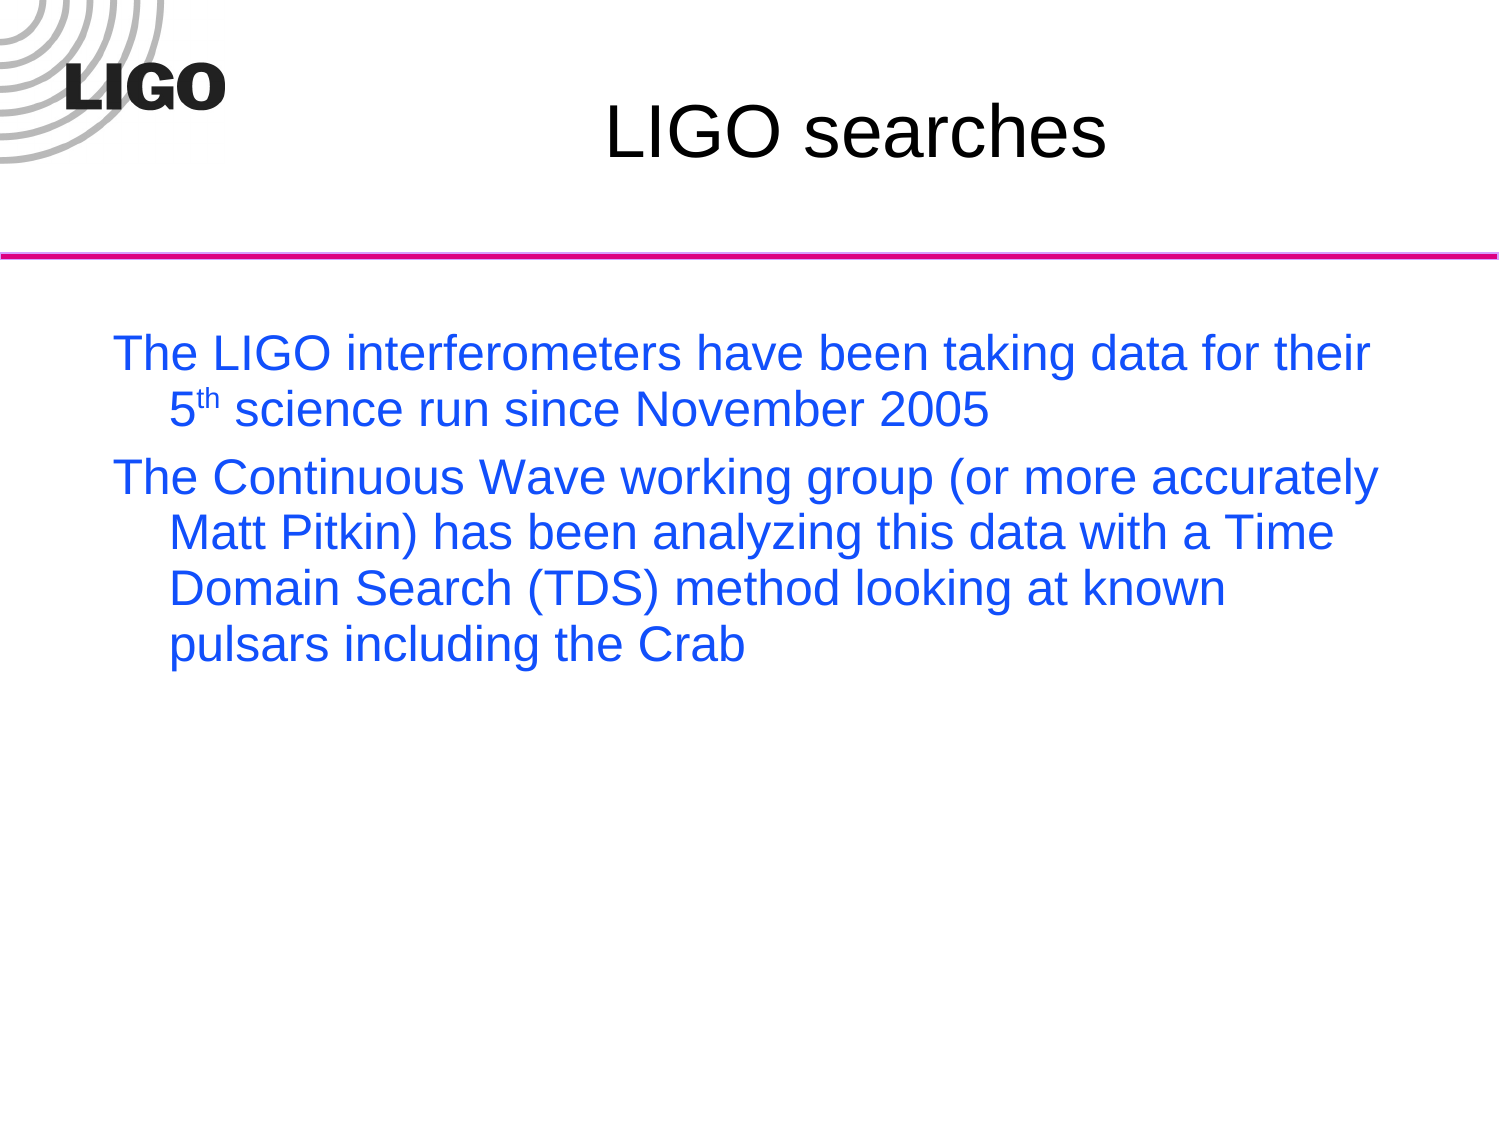

# LIGO searches
The LIGO interferometers have been taking data for their 5th science run since November 2005
The Continuous Wave working group (or more accurately Matt Pitkin) has been analyzing this data with a Time Domain Search (TDS) method looking at known pulsars including the Crab